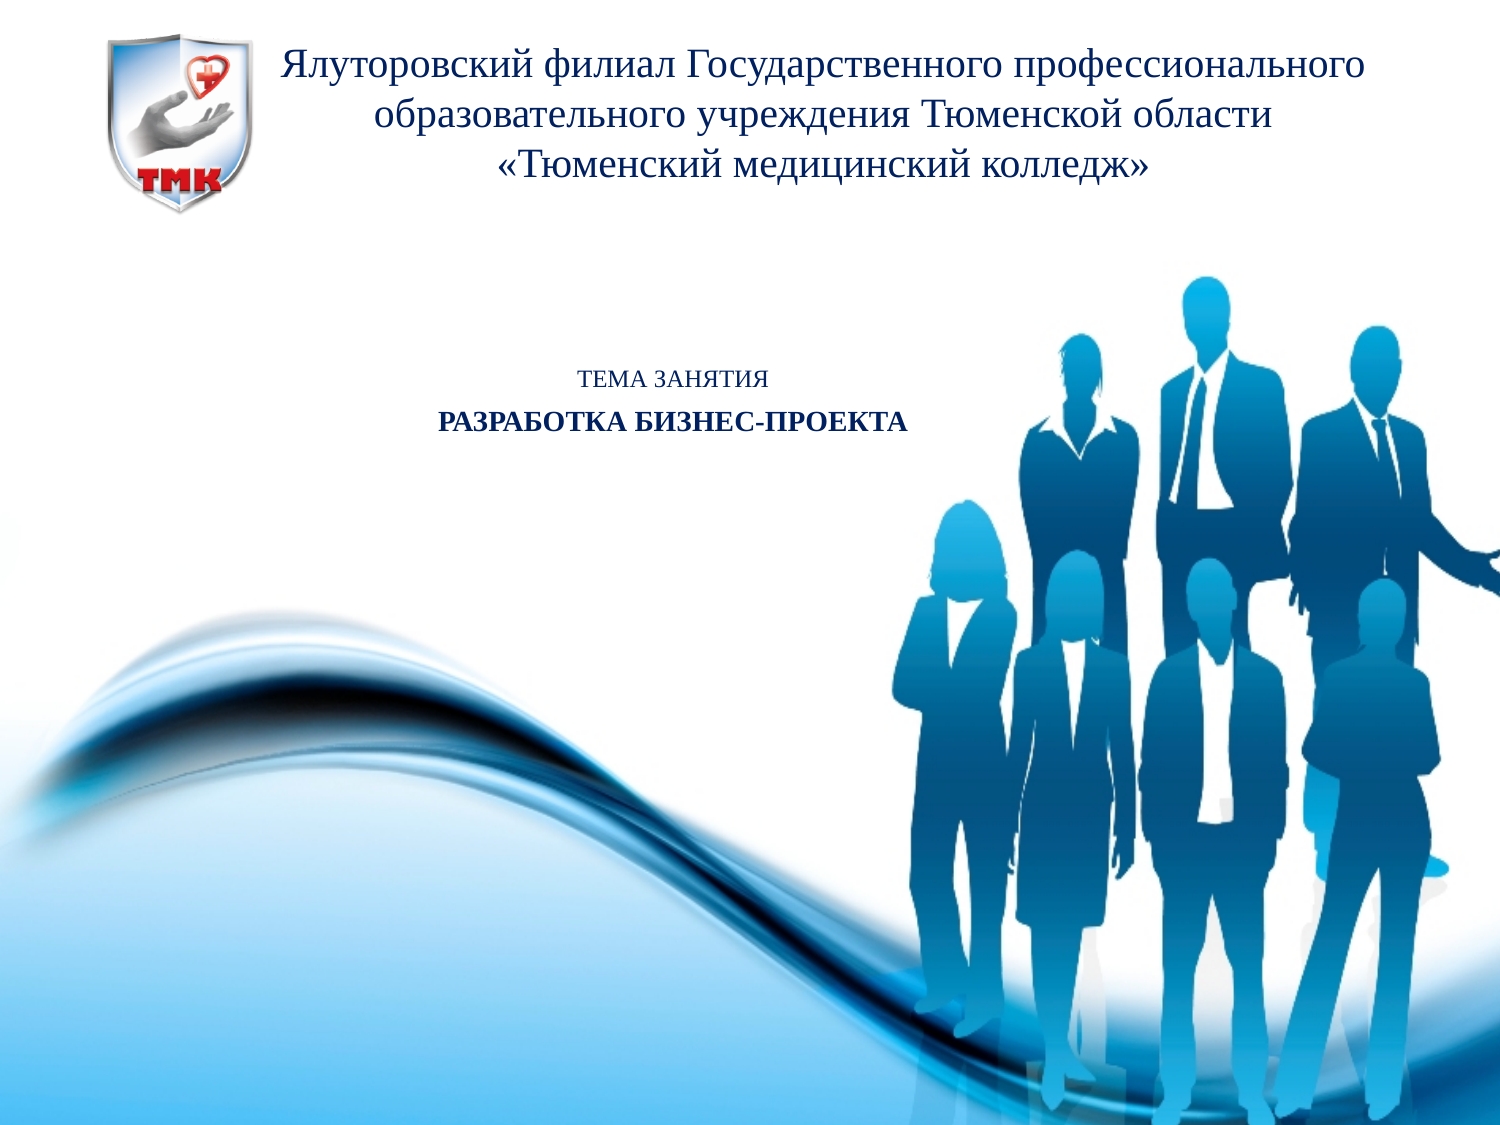

Ялуторовский филиал Государственного профессионального образовательного учреждения Тюменской области
«Тюменский медицинский колледж»
# ТЕМА ЗАНЯТИЯ
РАЗРАБОТКА БИЗНЕС-ПРОЕКТА